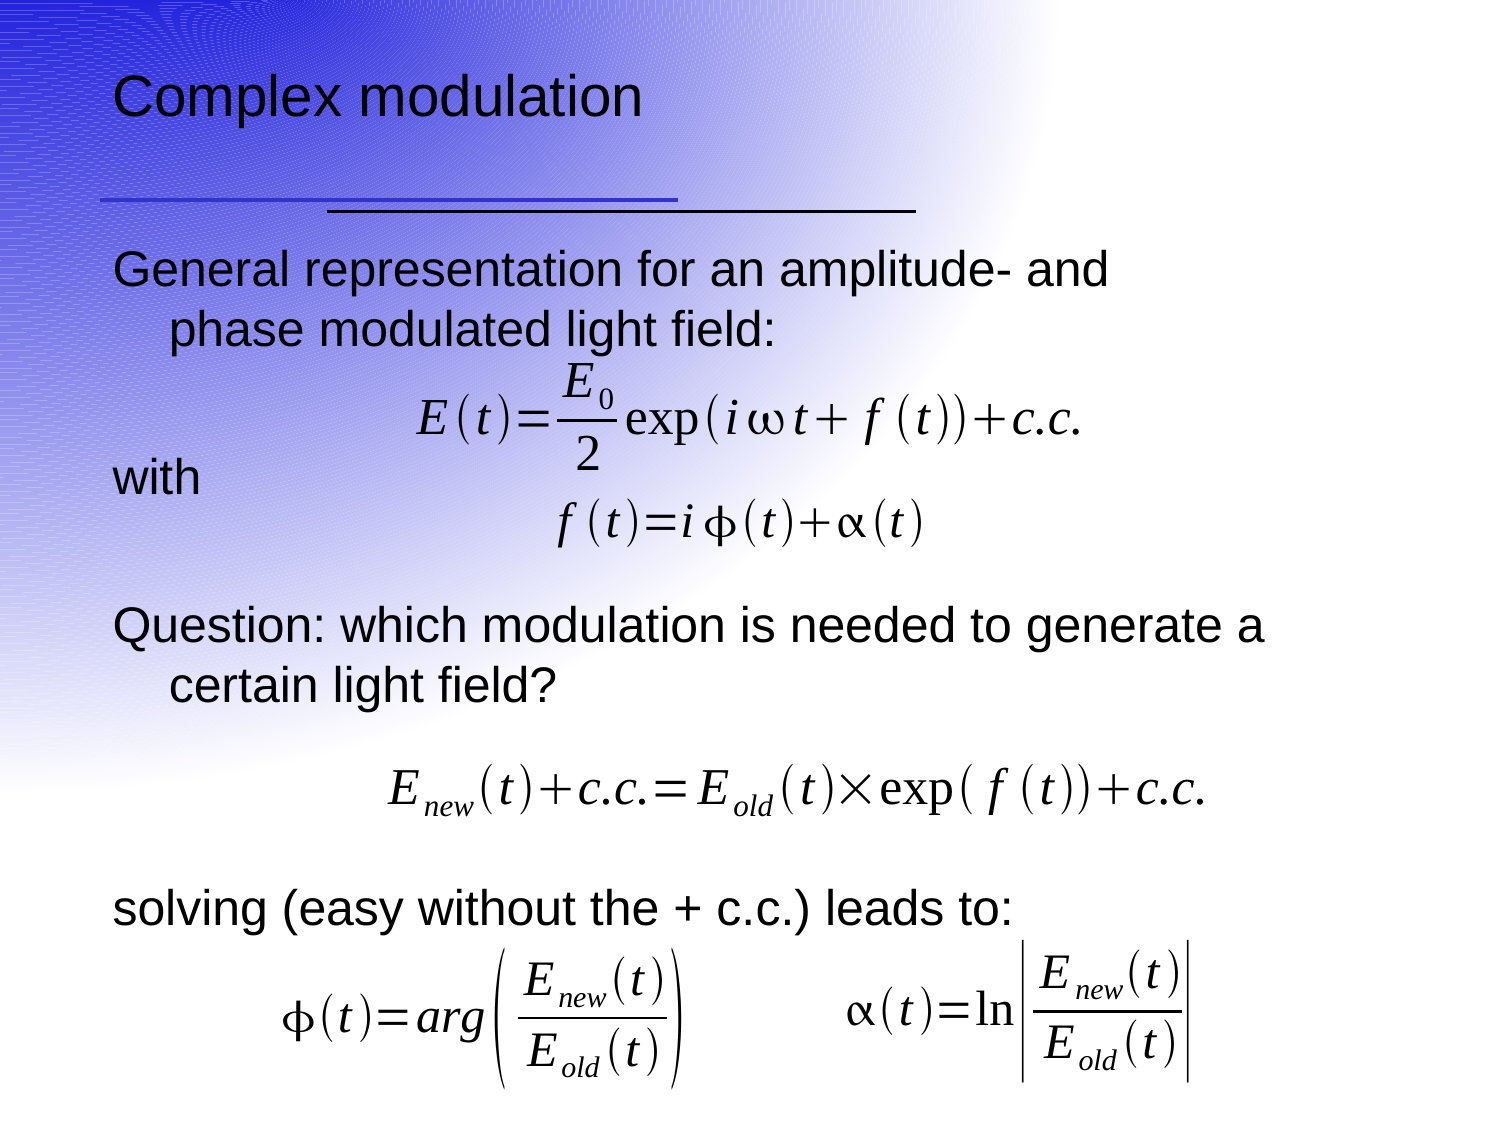

# Complex modulation
General representation for an amplitude- and
phase modulated light field:
with
Question: which modulation is needed to generate a certain light field?
solving (easy without the + c.c.) leads to: